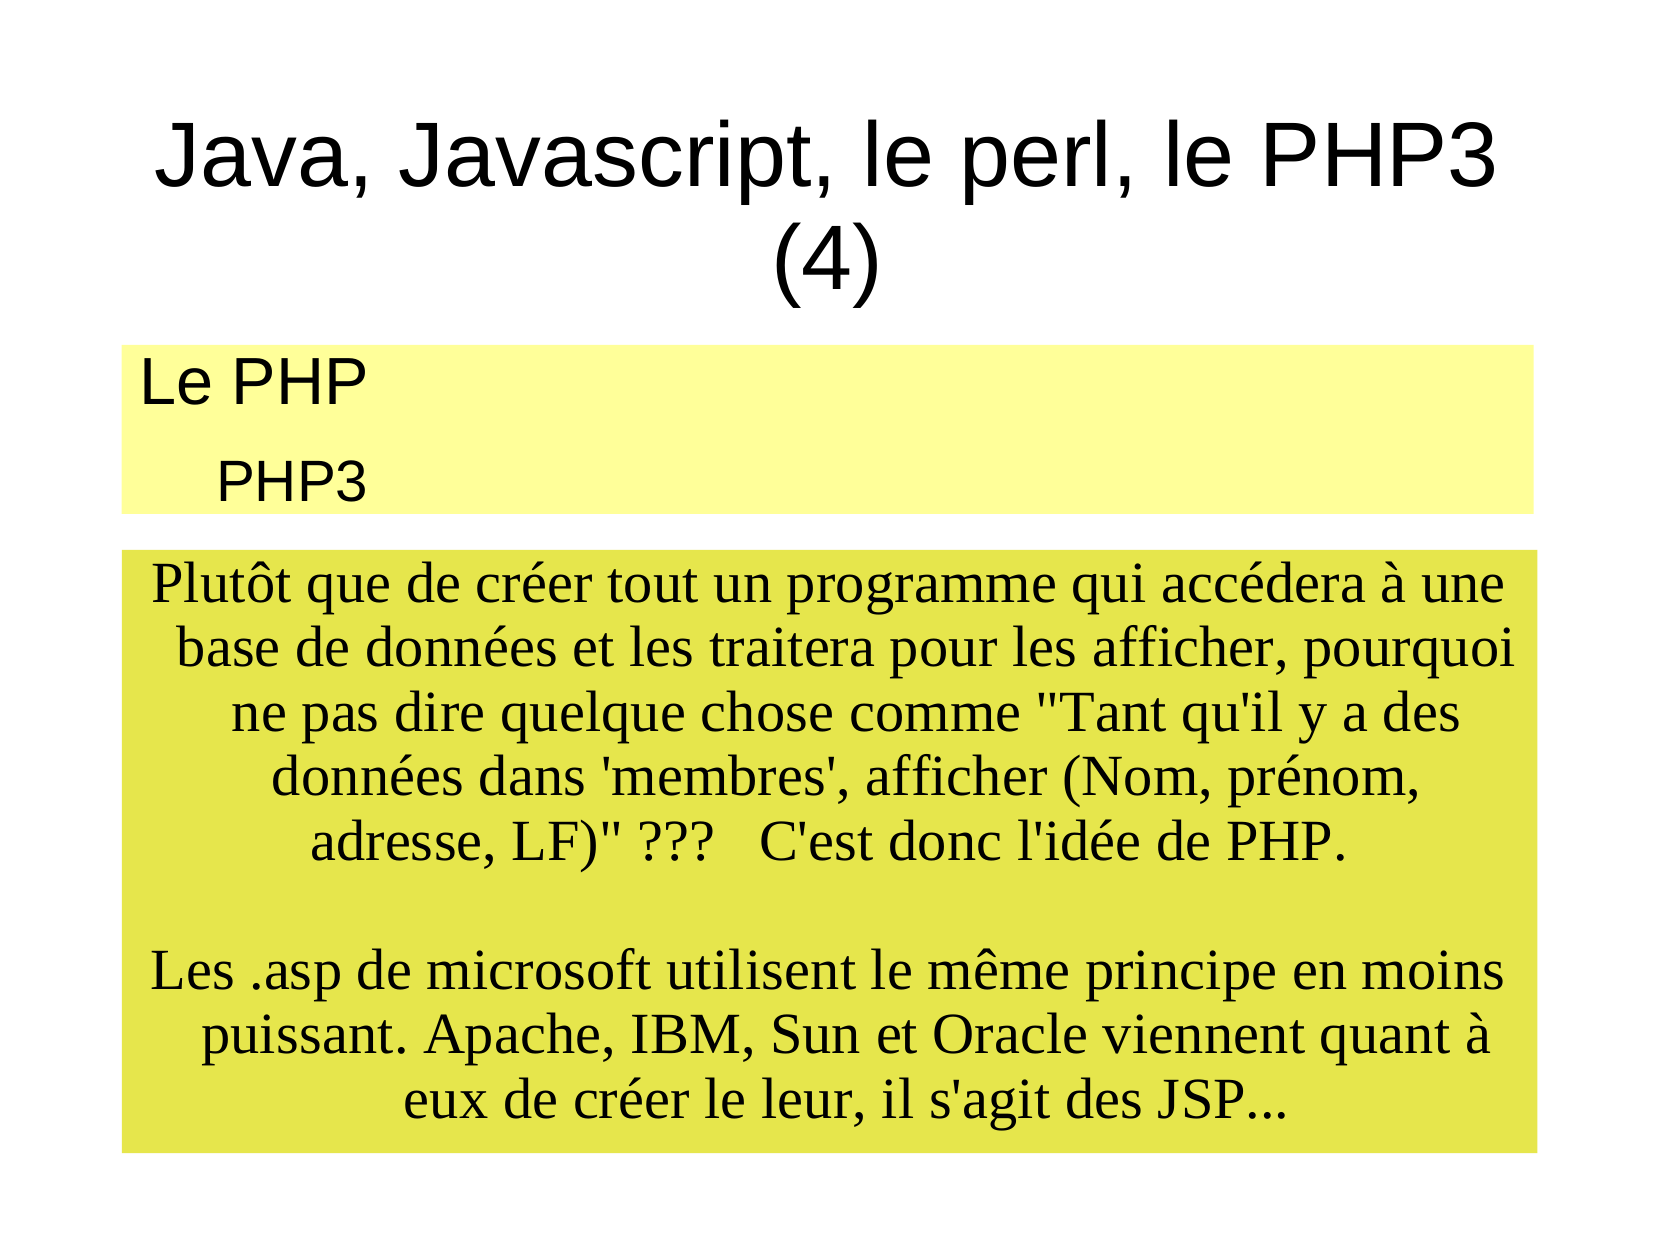

# Java, Javascript, le perl, le PHP3 (4)
Le PHP
PHP3
Plutôt que de créer tout un programme qui accédera à une base de données et les traitera pour les afficher, pourquoi ne pas dire quelque chose comme "Tant qu'il y a des données dans 'membres', afficher (Nom, prénom,
adresse, LF)" ??? C'est donc l'idée de PHP.
Les .asp de microsoft utilisent le même principe en moins puissant. Apache, IBM, Sun et Oracle viennent quant à eux de créer le leur, il s'agit des JSP...